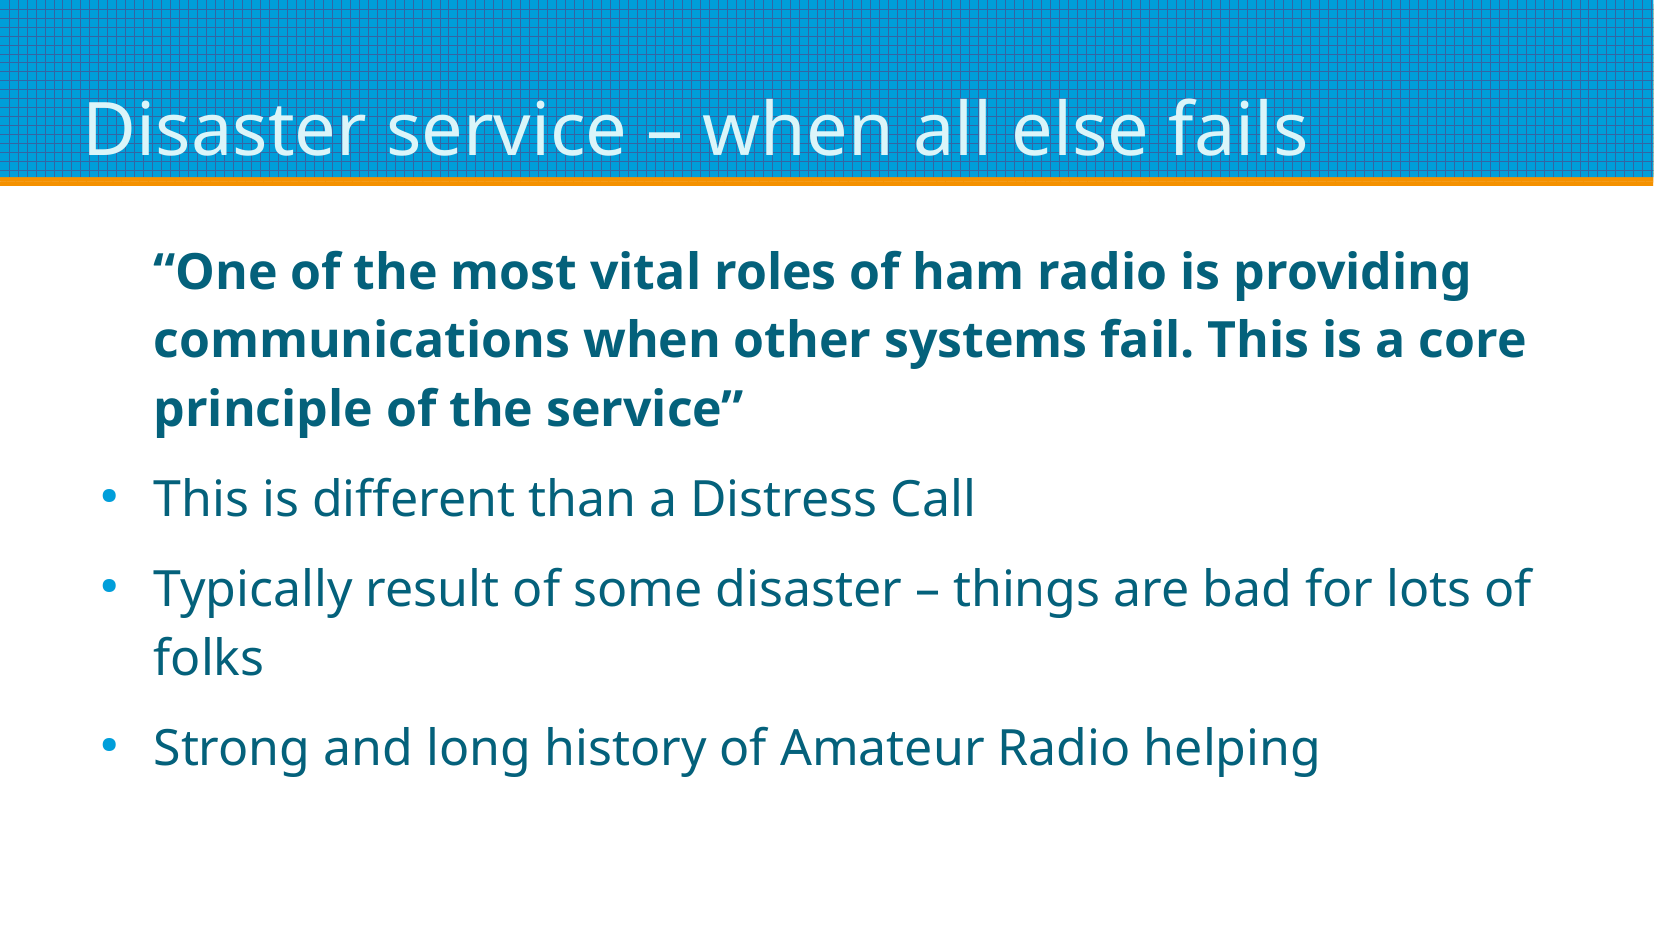

# Disaster service – when all else fails
“One of the most vital roles of ham radio is providing communications when other systems fail. This is a core principle of the service”
This is different than a Distress Call
Typically result of some disaster – things are bad for lots of folks
Strong and long history of Amateur Radio helping